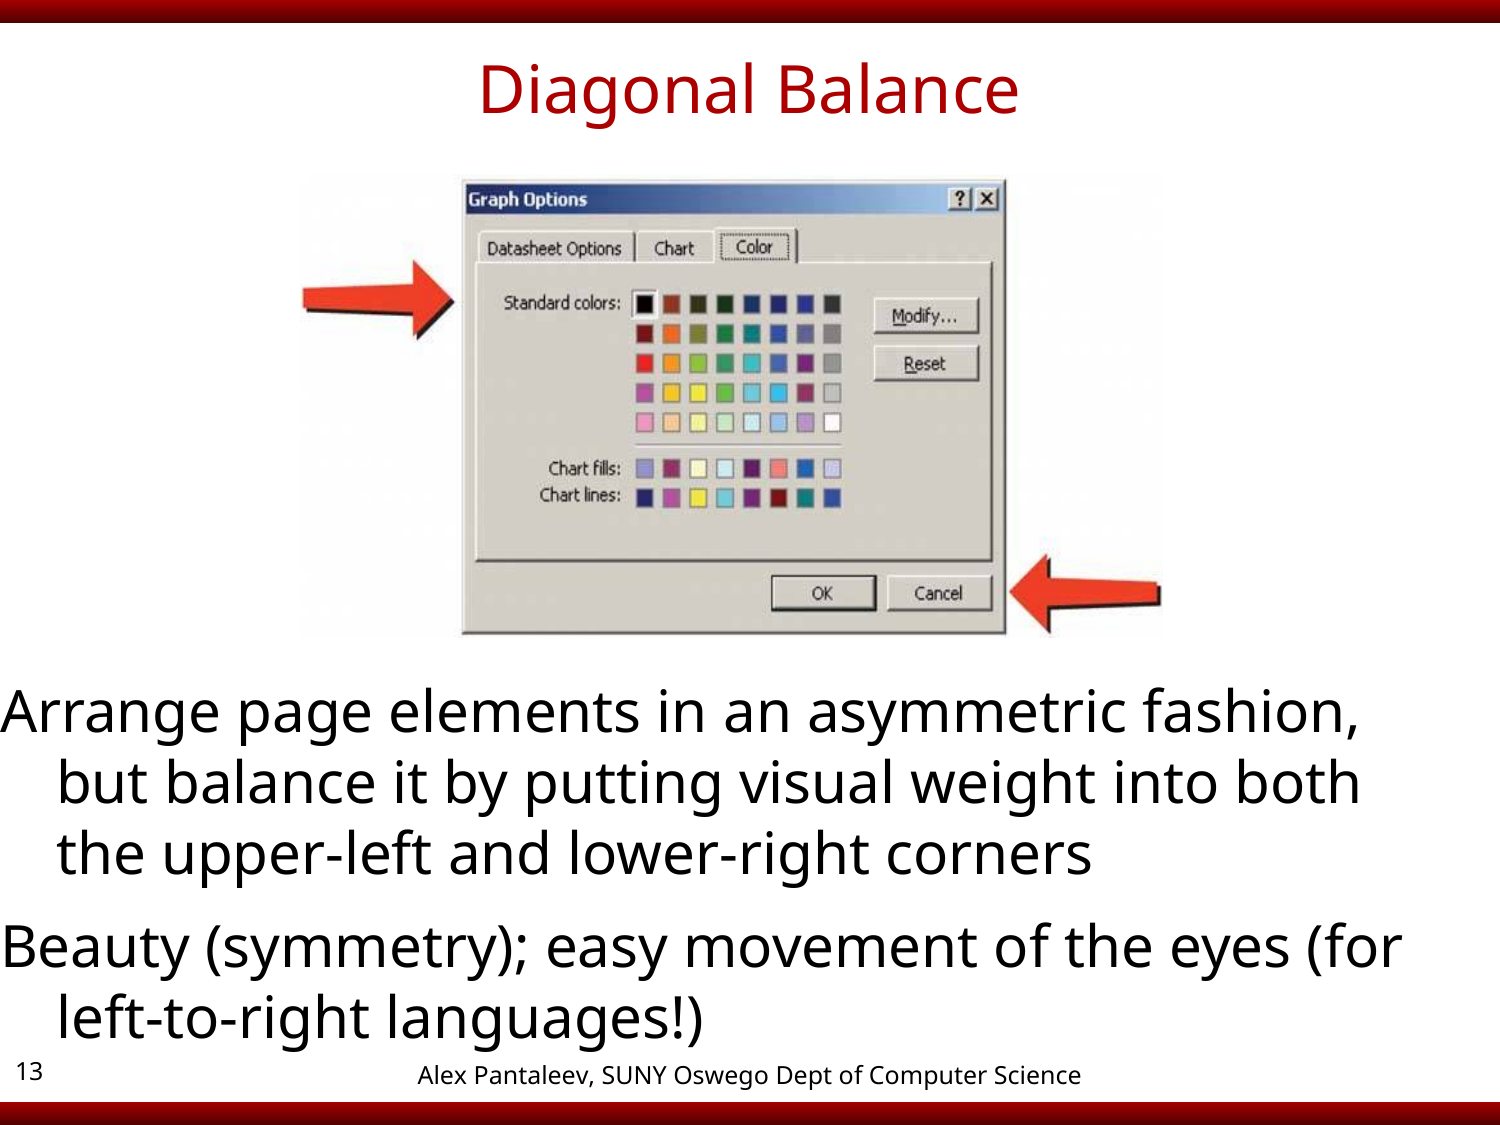

# Diagonal Balance
Arrange page elements in an asymmetric fashion, but balance it by putting visual weight into both the upper-left and lower-right corners
Beauty (symmetry); easy movement of the eyes (for left-to-right languages!)
13